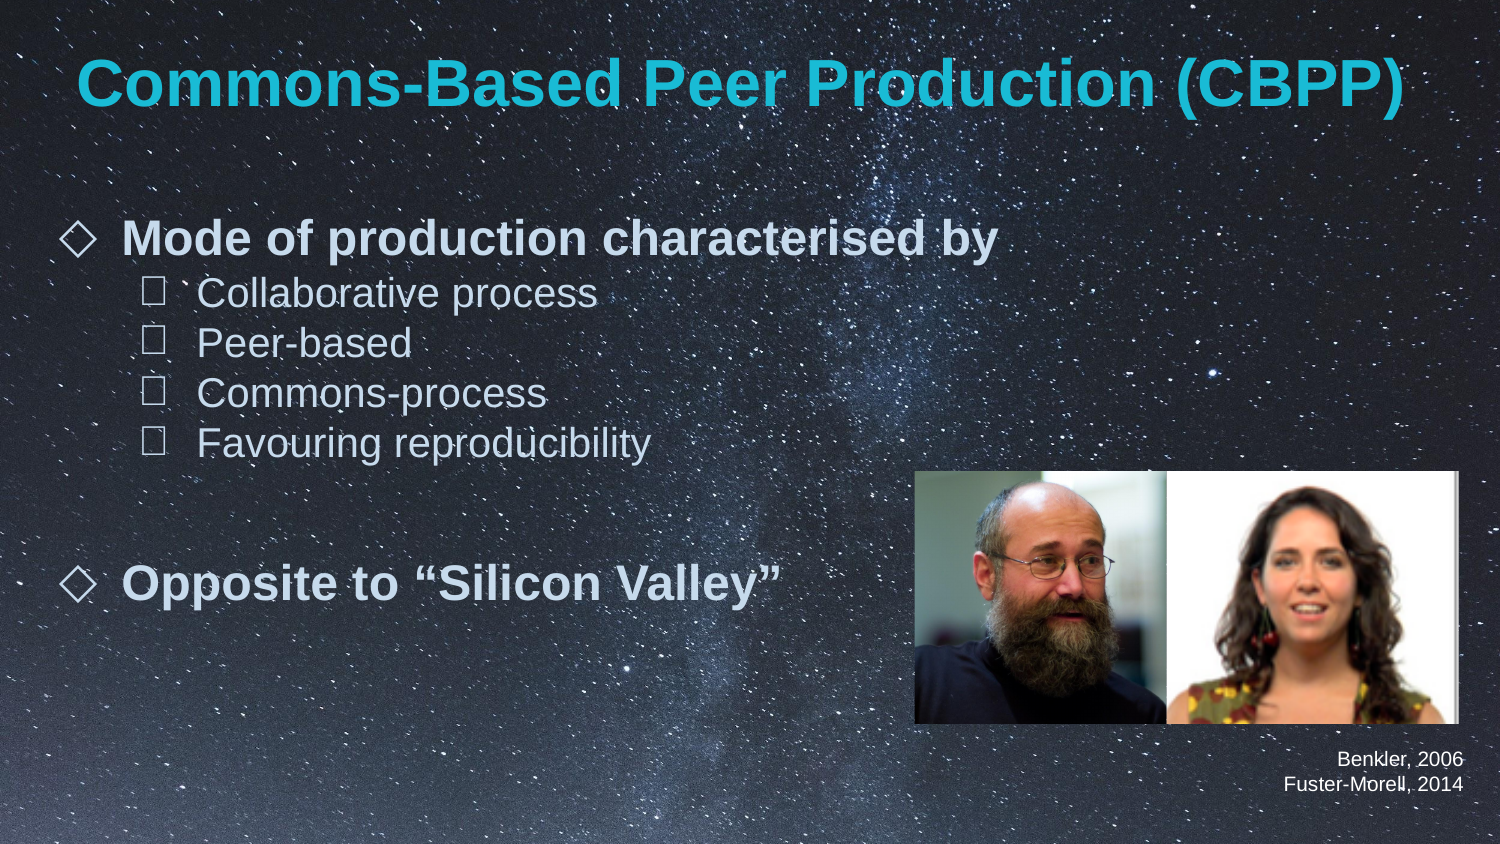

Commons-Based Peer Production (CBPP)
# Mode of production characterised by
Collaborative process
Peer-based
Commons-process
Favouring reproducibility
Opposite to “Silicon Valley”
Benkler, 2006
Fuster-Morell, 2014